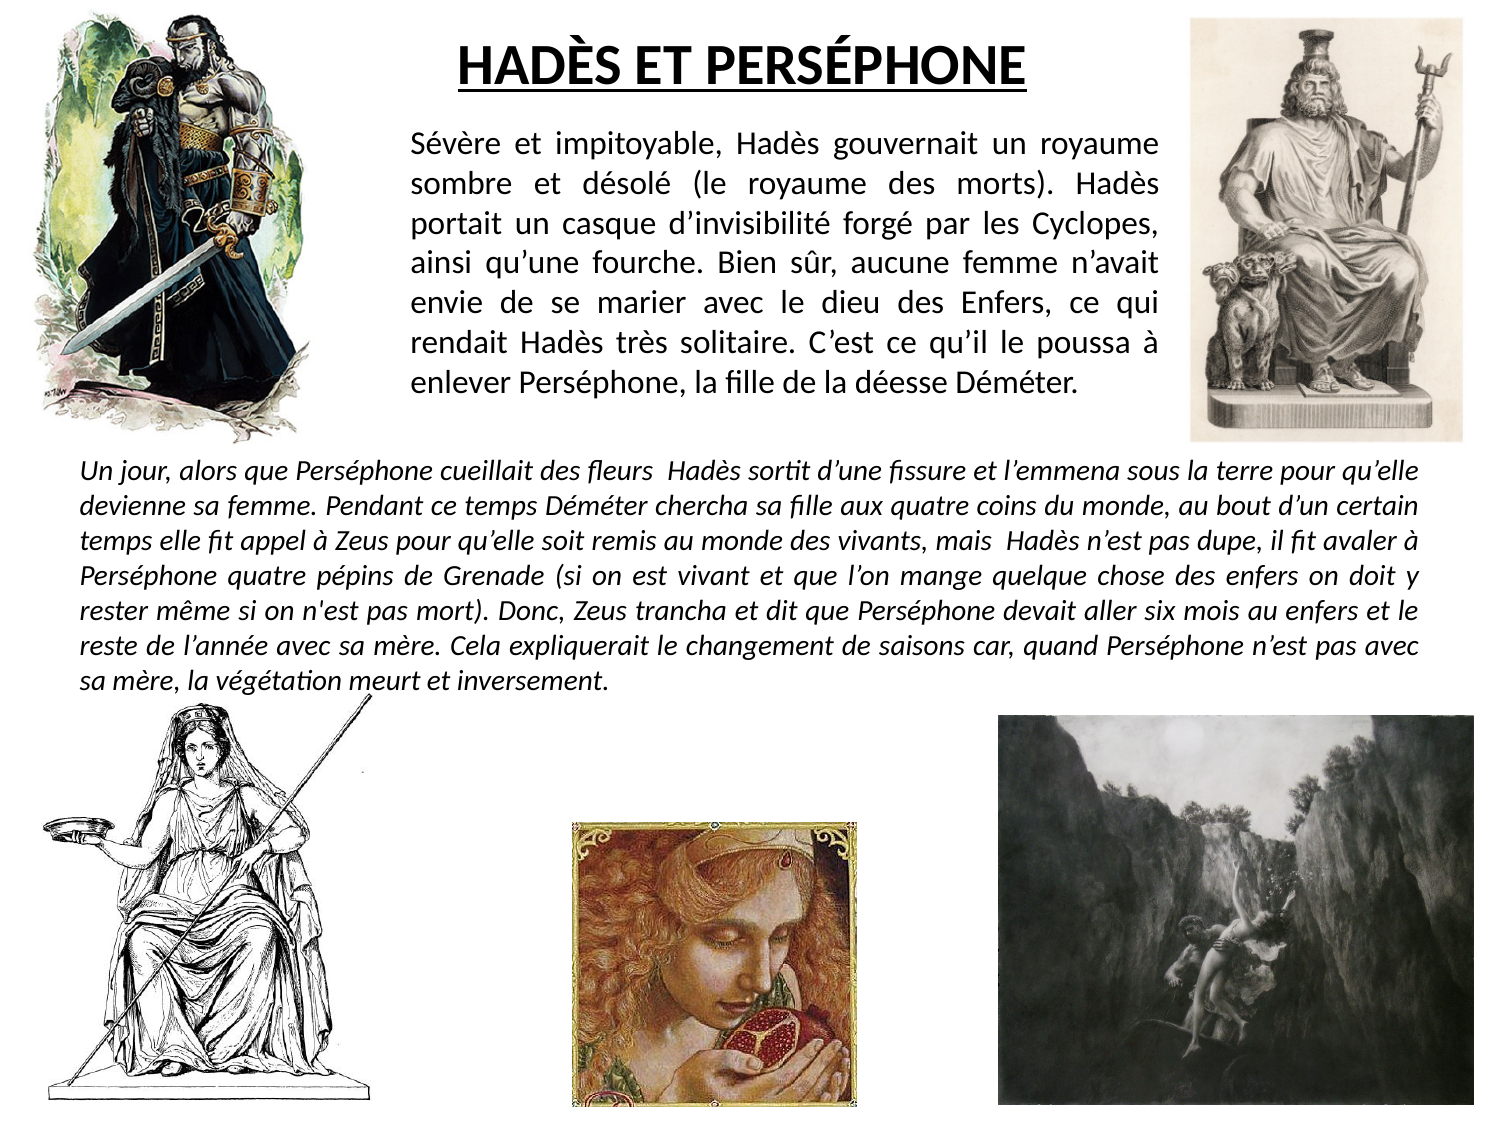

HADÈS ET PERSÉPHONE
Sévère et impitoyable, Hadès gouvernait un royaume sombre et désolé (le royaume des morts). Hadès portait un casque d’invisibilité forgé par les Cyclopes, ainsi qu’une fourche. Bien sûr, aucune femme n’avait envie de se marier avec le dieu des Enfers, ce qui rendait Hadès très solitaire. C’est ce qu’il le poussa à enlever Perséphone, la fille de la déesse Déméter.
Un jour, alors que Perséphone cueillait des fleurs Hadès sortit d’une fissure et l’emmena sous la terre pour qu’elle devienne sa femme. Pendant ce temps Déméter chercha sa fille aux quatre coins du monde, au bout d’un certain temps elle fit appel à Zeus pour qu’elle soit remis au monde des vivants, mais Hadès n’est pas dupe, il fit avaler à Perséphone quatre pépins de Grenade (si on est vivant et que l’on mange quelque chose des enfers on doit y rester même si on n'est pas mort). Donc, Zeus trancha et dit que Perséphone devait aller six mois au enfers et le reste de l’année avec sa mère. Cela expliquerait le changement de saisons car, quand Perséphone n’est pas avec sa mère, la végétation meurt et inversement.